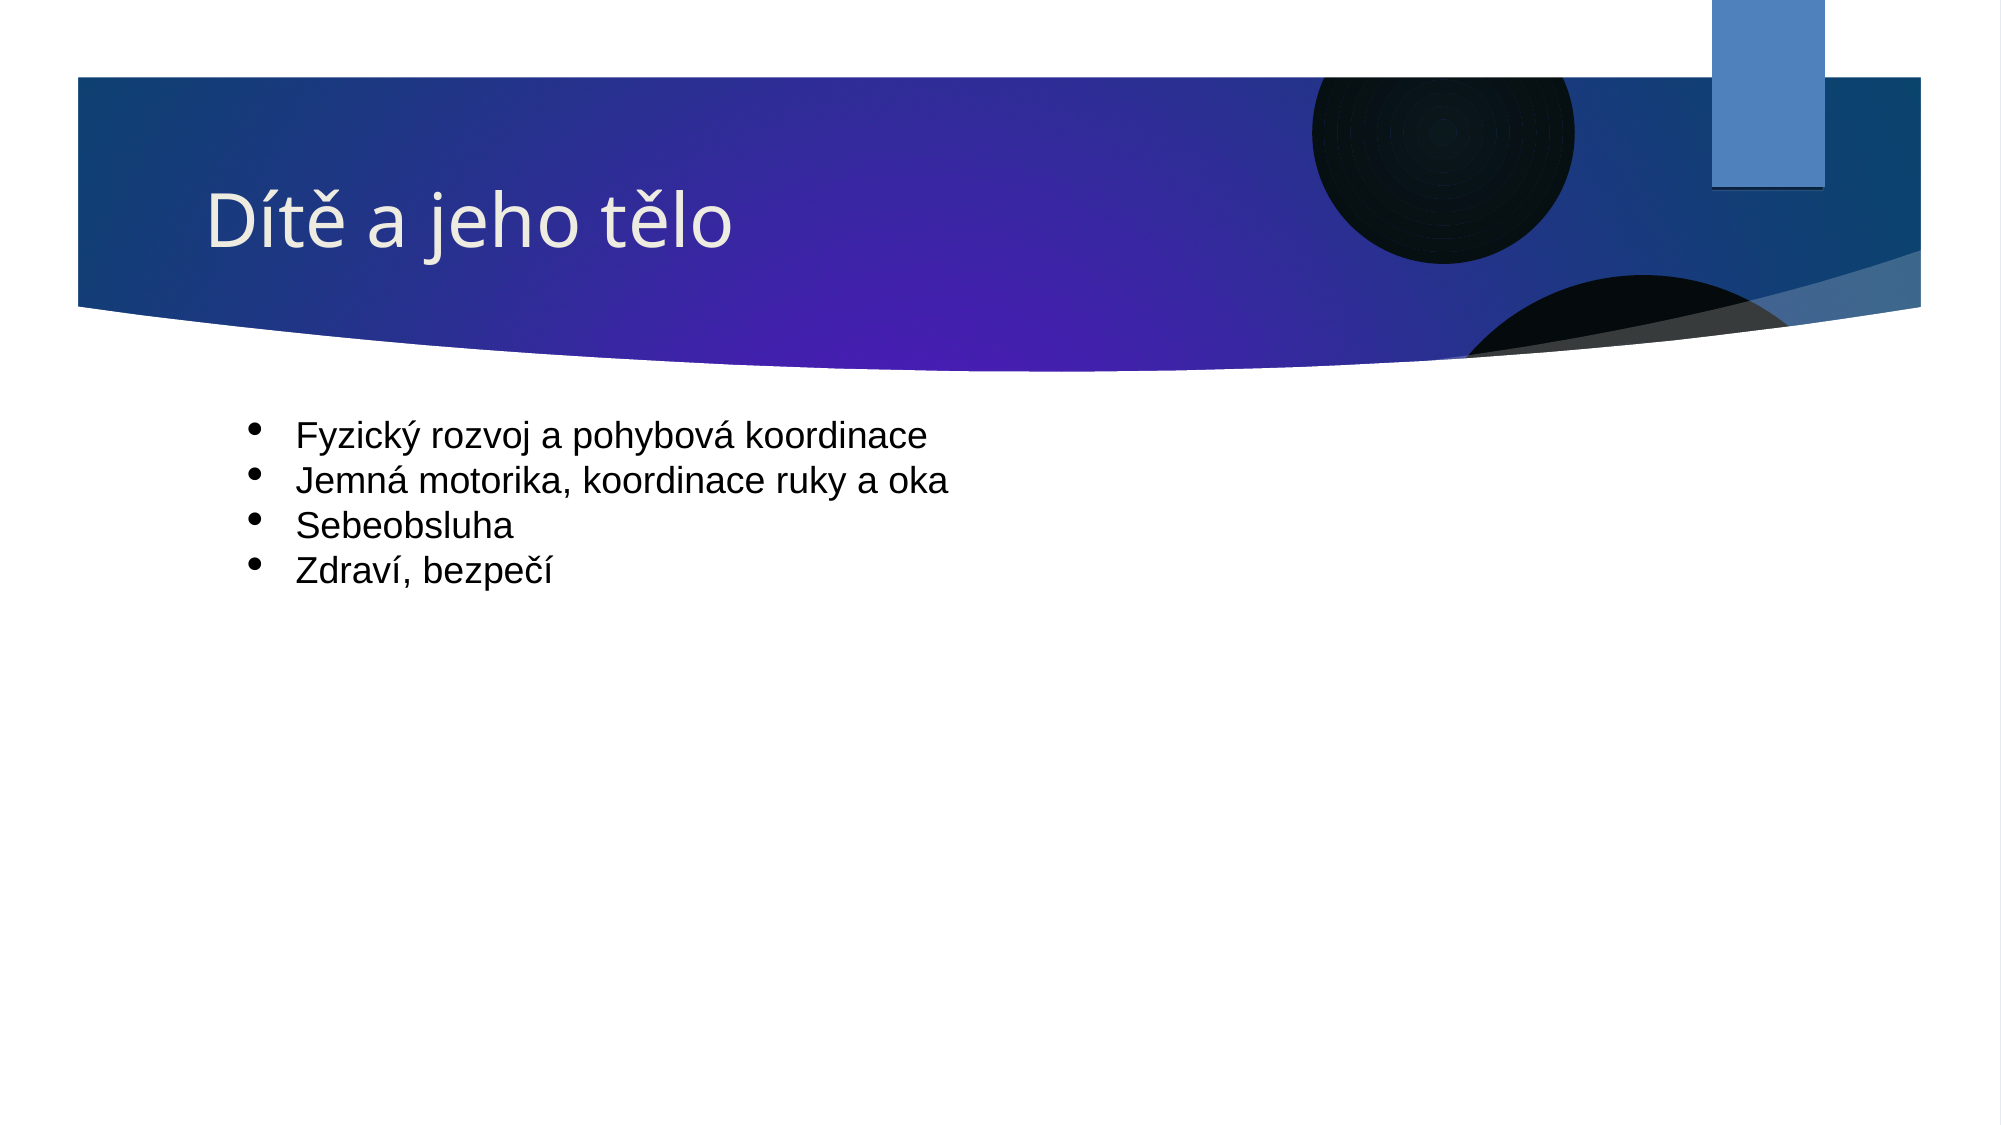

# Dítě a jeho tělo
Fyzický rozvoj a pohybová koordinace
Jemná motorika, koordinace ruky a oka
Sebeobsluha
Zdraví, bezpečí